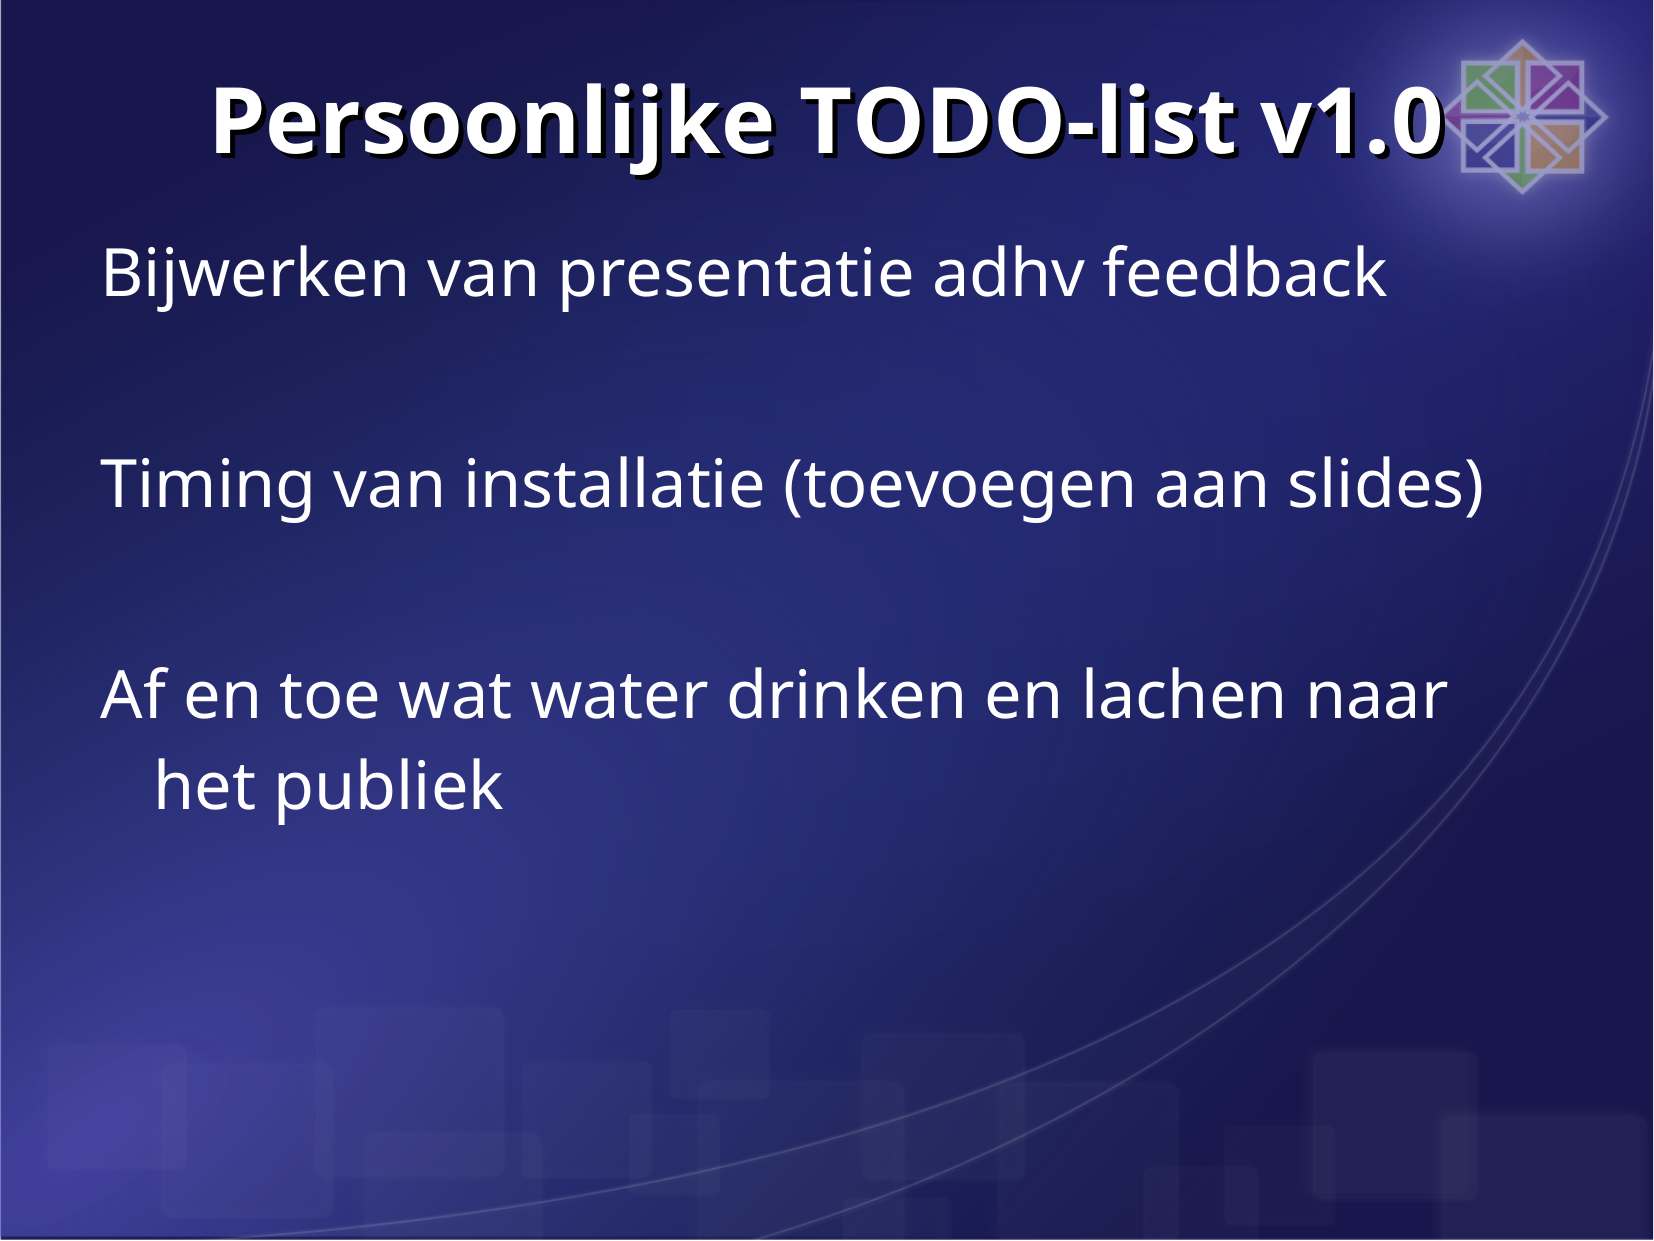

# Persoonlijke TODO-list v1.0
Bijwerken van presentatie adhv feedback
Timing van installatie (toevoegen aan slides)
Af en toe wat water drinken en lachen naar het publiek